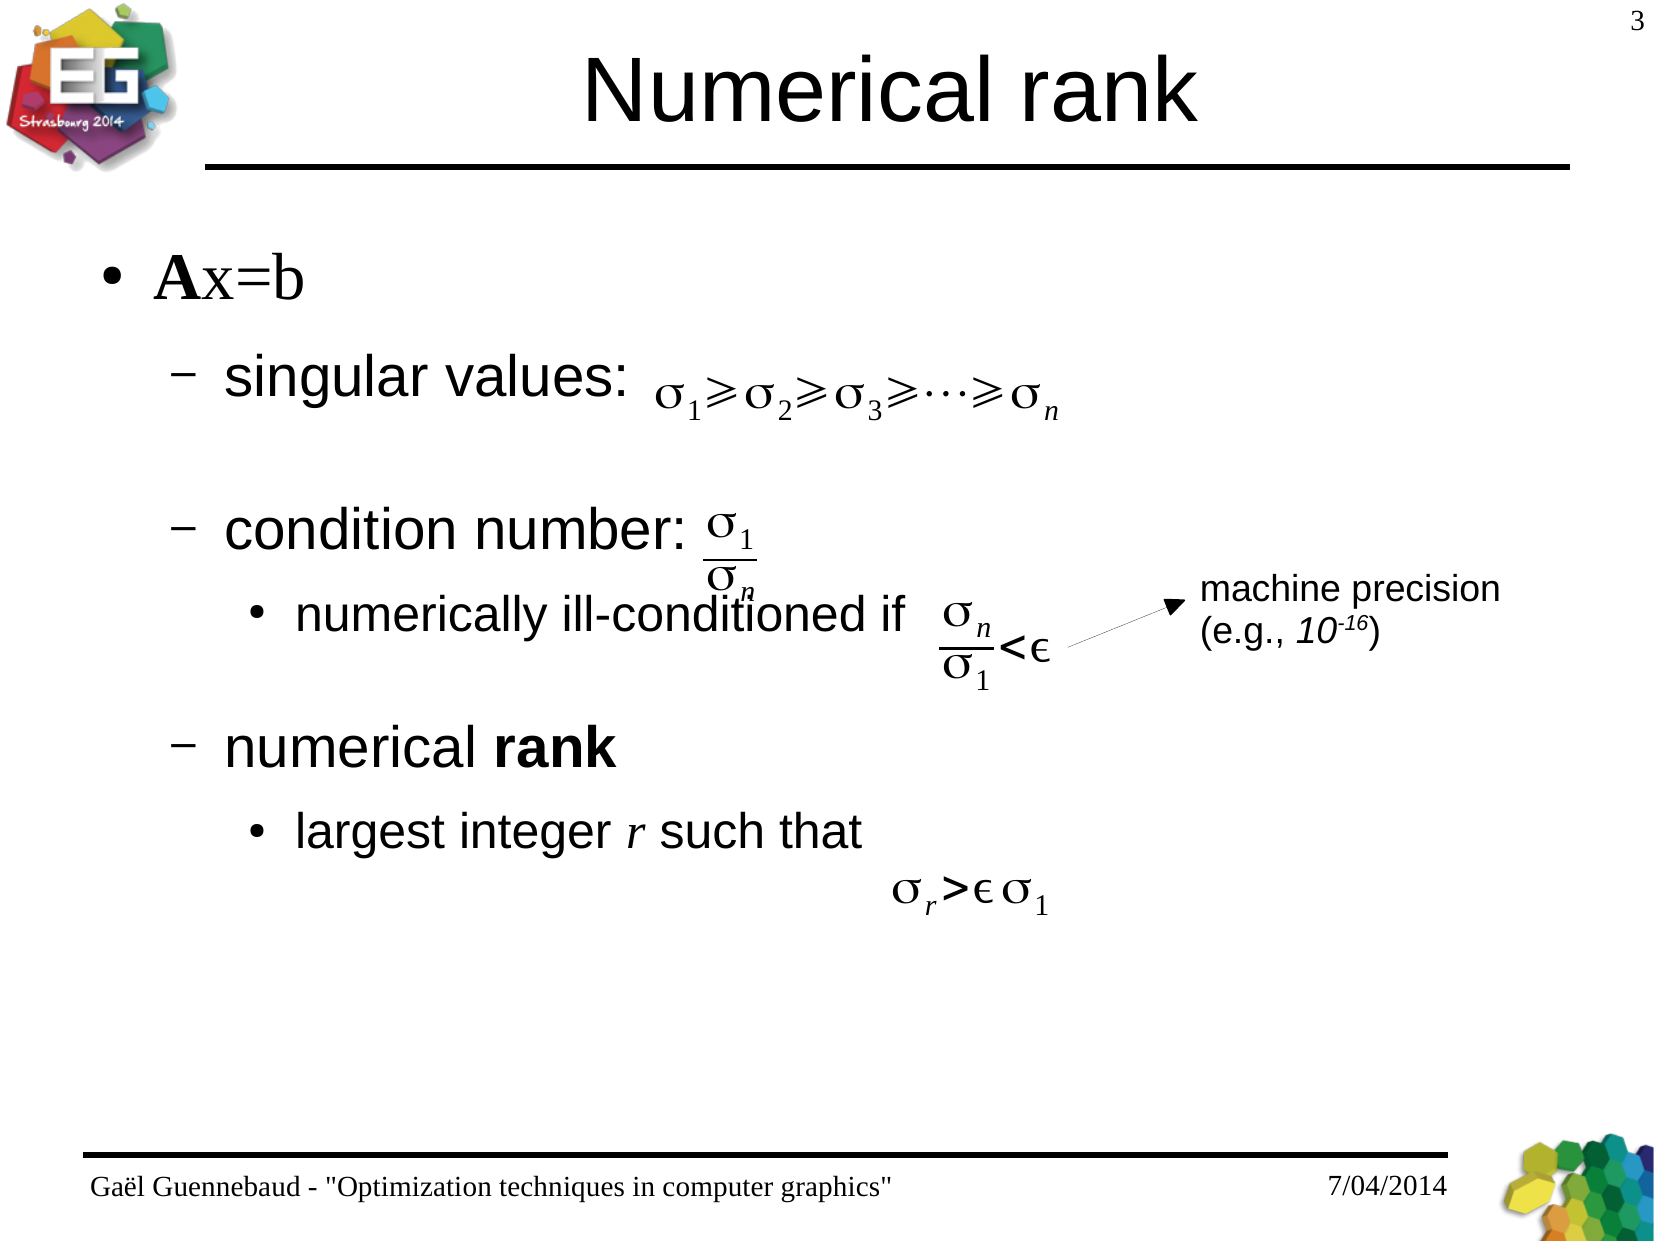

3
# Numerical rank
Ax=b
singular values:
condition number:
numerically ill-conditioned if
numerical rank
largest integer r such that
machine precision
(e.g., 10-16)
7/04/2014
Gaël Guennebaud - "Optimization techniques in computer graphics"